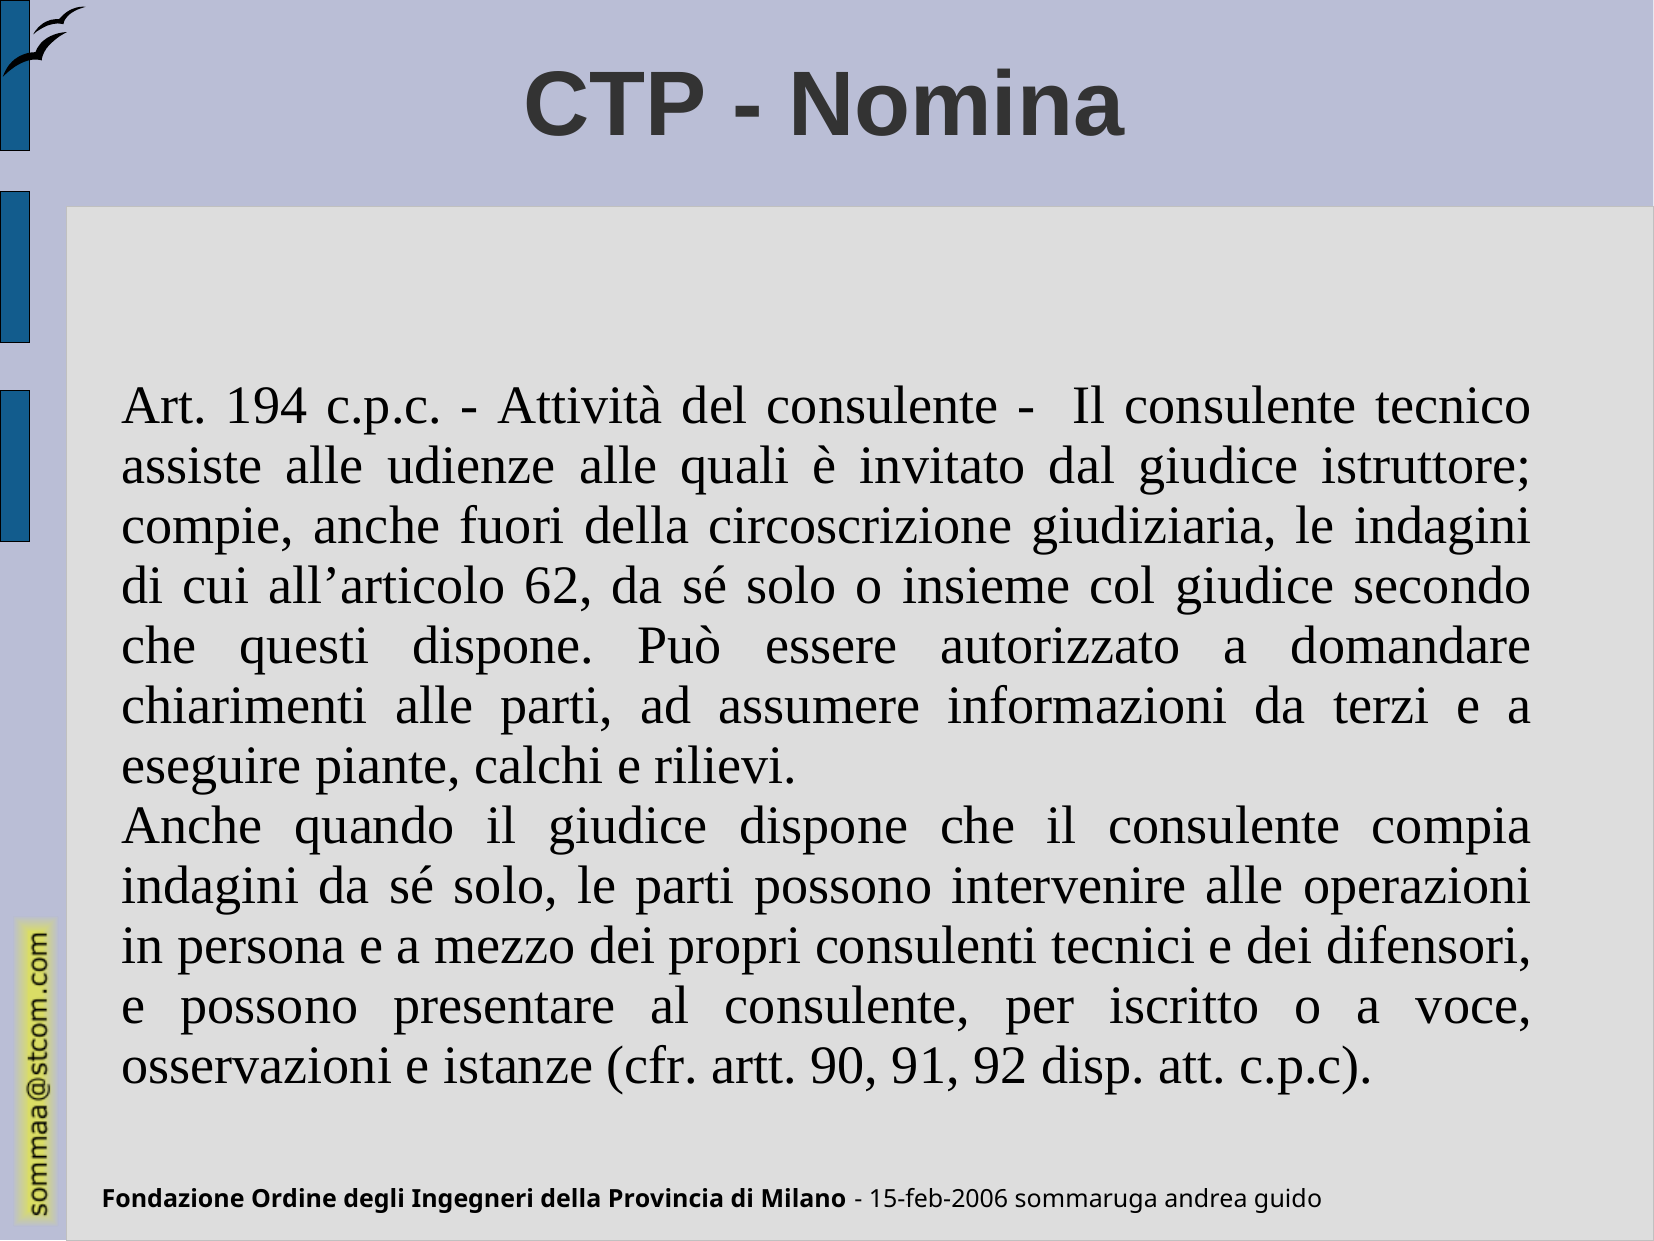

# CTP - Nomina
Art. 194 c.p.c. - Attività del consulente - Il consulente tecnico assiste alle udienze alle quali è invitato dal giudice istruttore; compie, anche fuori della circoscrizione giudiziaria, le indagini di cui all’articolo 62, da sé solo o insieme col giudice secondo che questi dispone. Può essere autorizzato a domandare chiarimenti alle parti, ad assumere informazioni da terzi e a eseguire piante, calchi e rilievi.
Anche quando il giudice dispone che il consulente compia indagini da sé solo, le parti possono intervenire alle operazioni in persona e a mezzo dei propri consulenti tecnici e dei difensori, e possono presentare al consulente, per iscritto o a voce, osservazioni e istanze (cfr. artt. 90, 91, 92 disp. att. c.p.c).